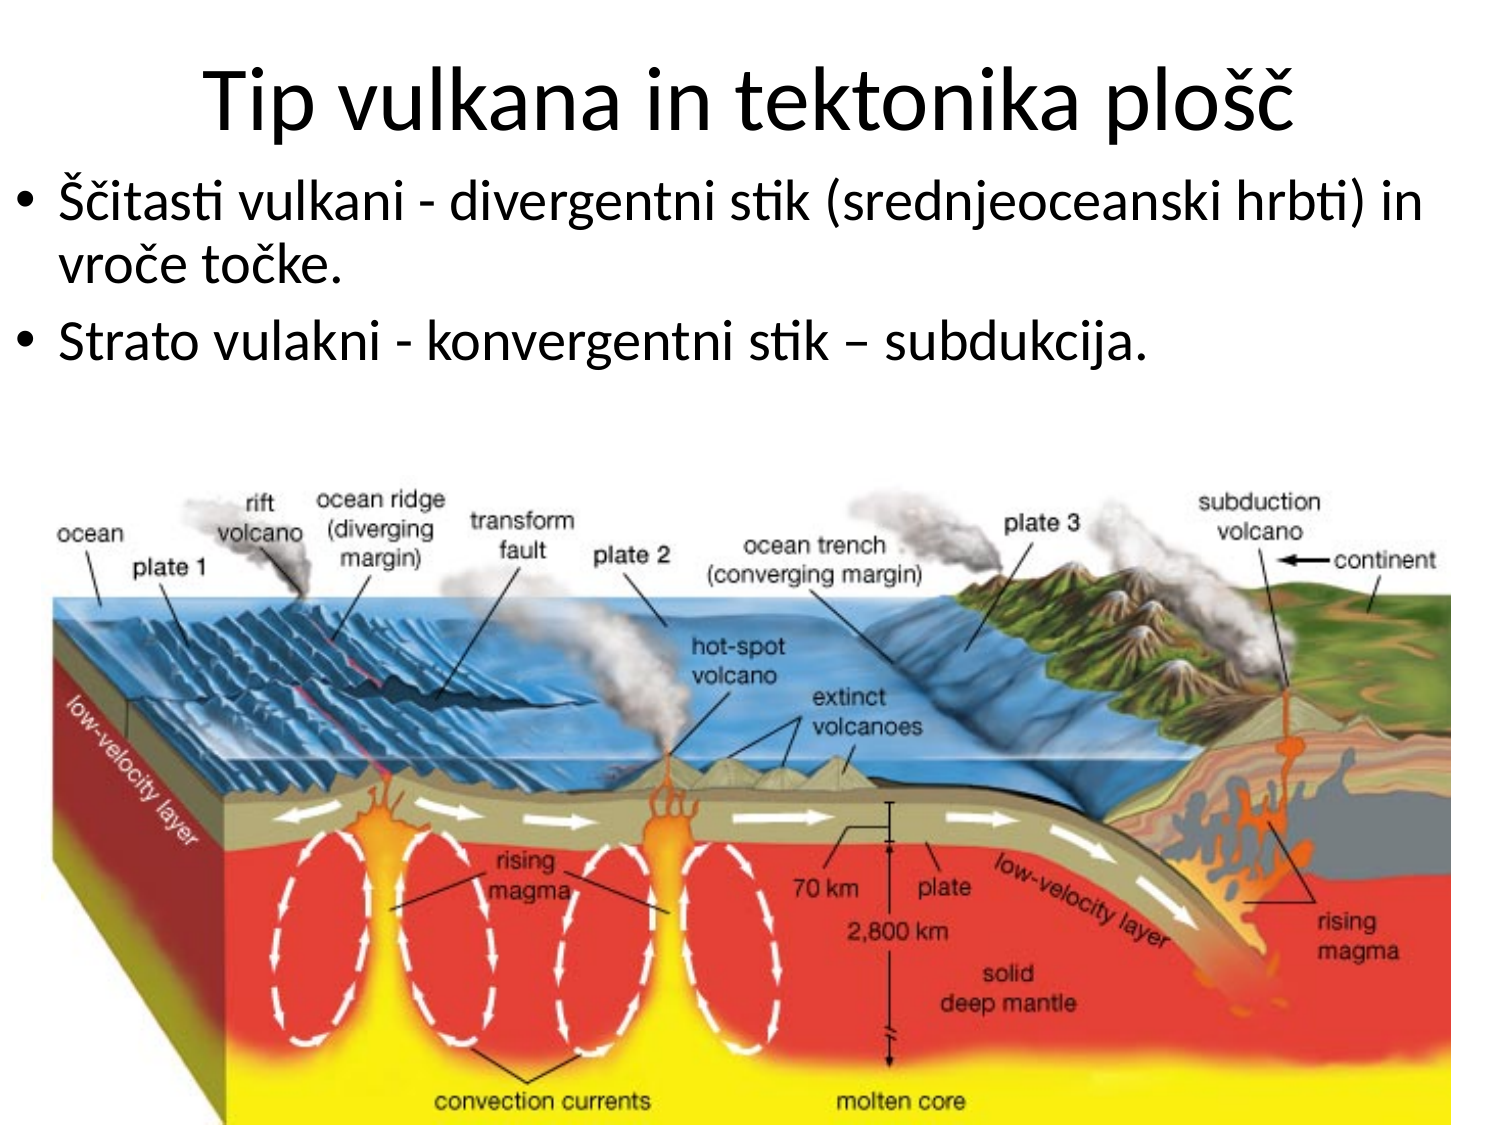

# Tip vulkana in tektonika plošč
Ščitasti vulkani - divergentni stik (srednjeoceanski hrbti) in vroče točke.
Strato vulakni - konvergentni stik – subdukcija.